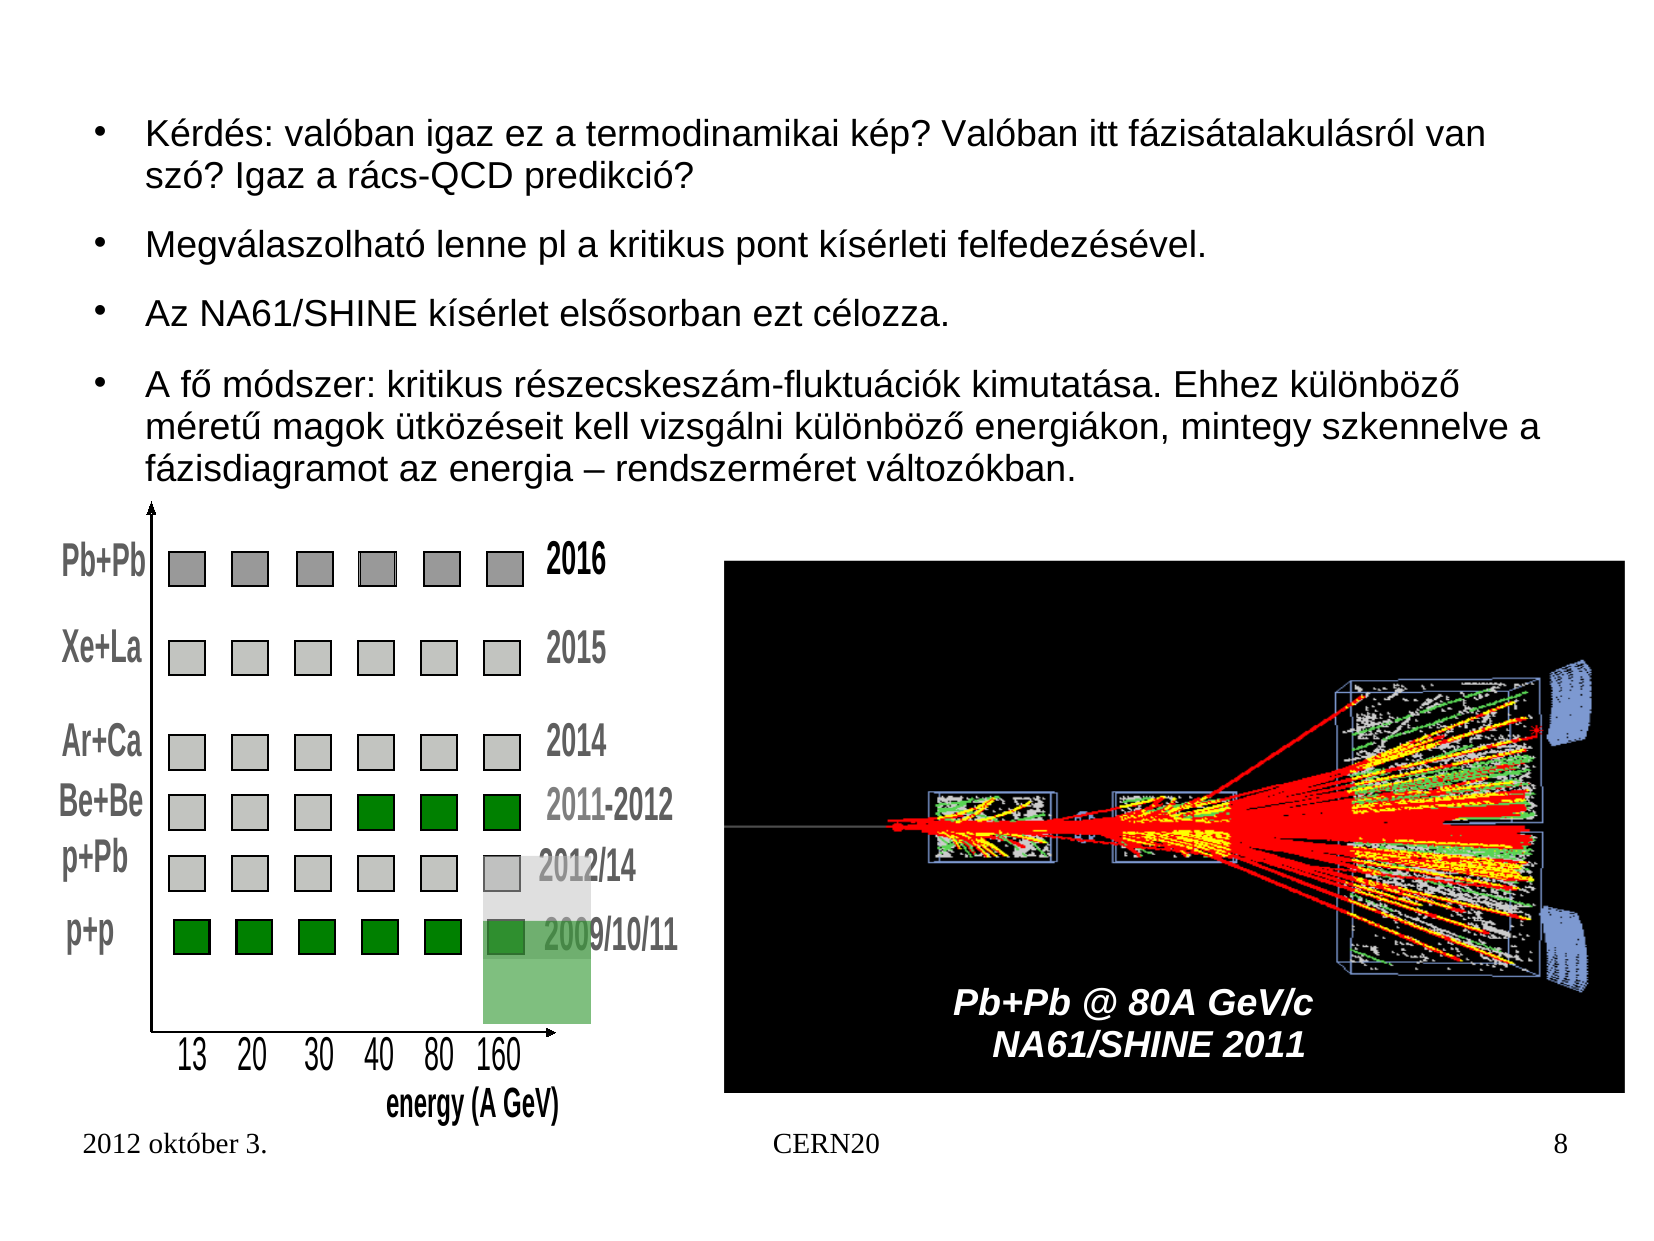

# Kérdés: valóban igaz ez a termodinamikai kép? Valóban itt fázisátalakulásról van szó? Igaz a rács-QCD predikció?
Megválaszolható lenne pl a kritikus pont kísérleti felfedezésével.
Az NA61/SHINE kísérlet elsősorban ezt célozza.
A fő módszer: kritikus részecskeszám-fluktuációk kimutatása. Ehhez különböző méretű magok ütközéseit kell vizsgálni különböző energiákon, mintegy szkennelve a fázisdiagramot az energia – rendszerméret változókban.
2016
Pb+Pb
Xe+La
2015
Ar+Ca
2014
Be+Be
2011
-
2012
p+Pb
2012/14
p+p
2009/10/11
Pb+Pb @ 80A GeV/c
 NA61/SHINE 2011
13 20 30 40 80 160
energy (A GeV)
2012 október 3.
CERN20
8